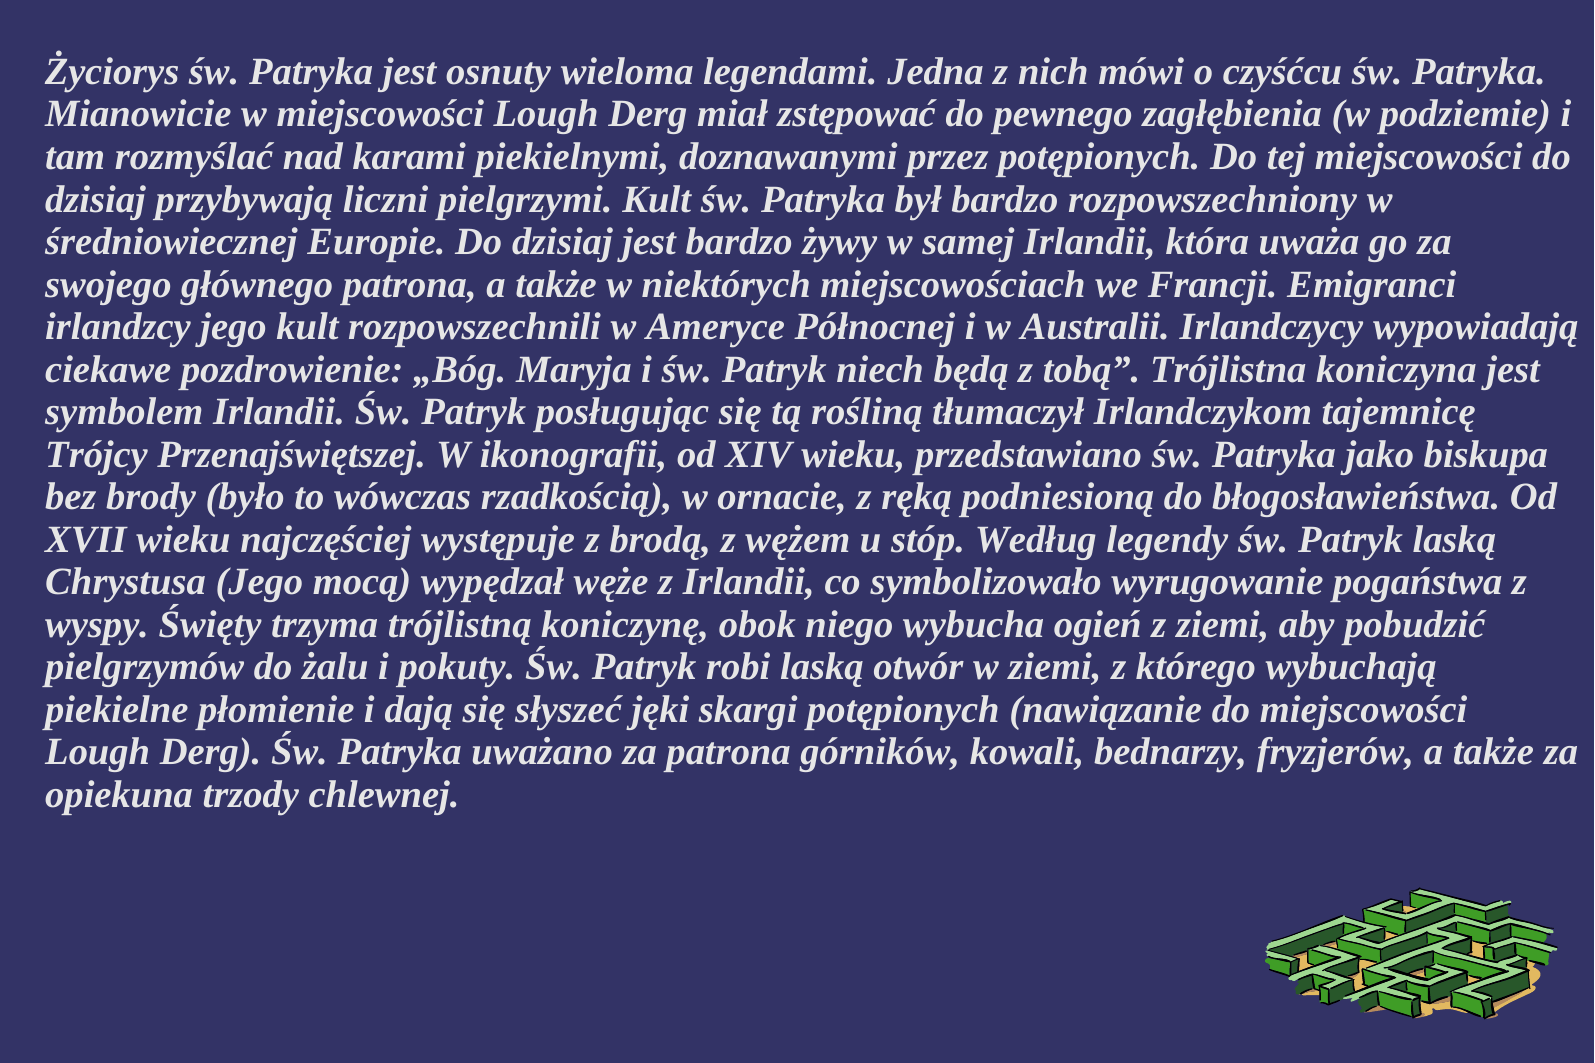

# Życiorys św. Patryka jest osnuty wieloma legendami. Jedna z nich mówi o czyśćcu św. Patryka. Mianowicie w miejscowości Lough Derg miał zstępować do pewnego zagłębienia (w podziemie) i tam rozmyślać nad karami piekielnymi, doznawanymi przez potępionych. Do tej miejscowości do dzisiaj przybywają liczni pielgrzymi. Kult św. Patryka był bardzo rozpowszechniony w średniowiecznej Europie. Do dzisiaj jest bardzo żywy w samej Irlandii, która uważa go za swojego głównego patrona, a także w niektórych miejscowościach we Francji. Emigranci irlandzcy jego kult rozpowszechnili w Ameryce Północnej i w Australii. Irlandczycy wypowiadają ciekawe pozdrowienie: „Bóg. Maryja i św. Patryk niech będą z tobą”. Trójlistna koniczyna jest symbolem Irlandii. Św. Patryk posługując się tą rośliną tłumaczył Irlandczykom tajemnicę Trójcy Przenajświętszej. W ikonografii, od XIV wieku, przedstawiano św. Patryka jako biskupa bez brody (było to wówczas rzadkością), w ornacie, z ręką podniesioną do błogosławieństwa. Od XVII wieku najczęściej występuje z brodą, z wężem u stóp. Według legendy św. Patryk laską Chrystusa (Jego mocą) wypędzał węże z Irlandii, co symbolizowało wyrugowanie pogaństwa z wyspy. Święty trzyma trójlistną koniczynę, obok niego wybucha ogień z ziemi, aby pobudzić pielgrzymów do żalu i pokuty. Św. Patryk robi laską otwór w ziemi, z którego wybuchają piekielne płomienie i dają się słyszeć jęki skargi potępionych (nawiązanie do miejscowości Lough Derg). Św. Patryka uważano za patrona górników, kowali, bednarzy, fryzjerów, a także za opiekuna trzody chlewnej.